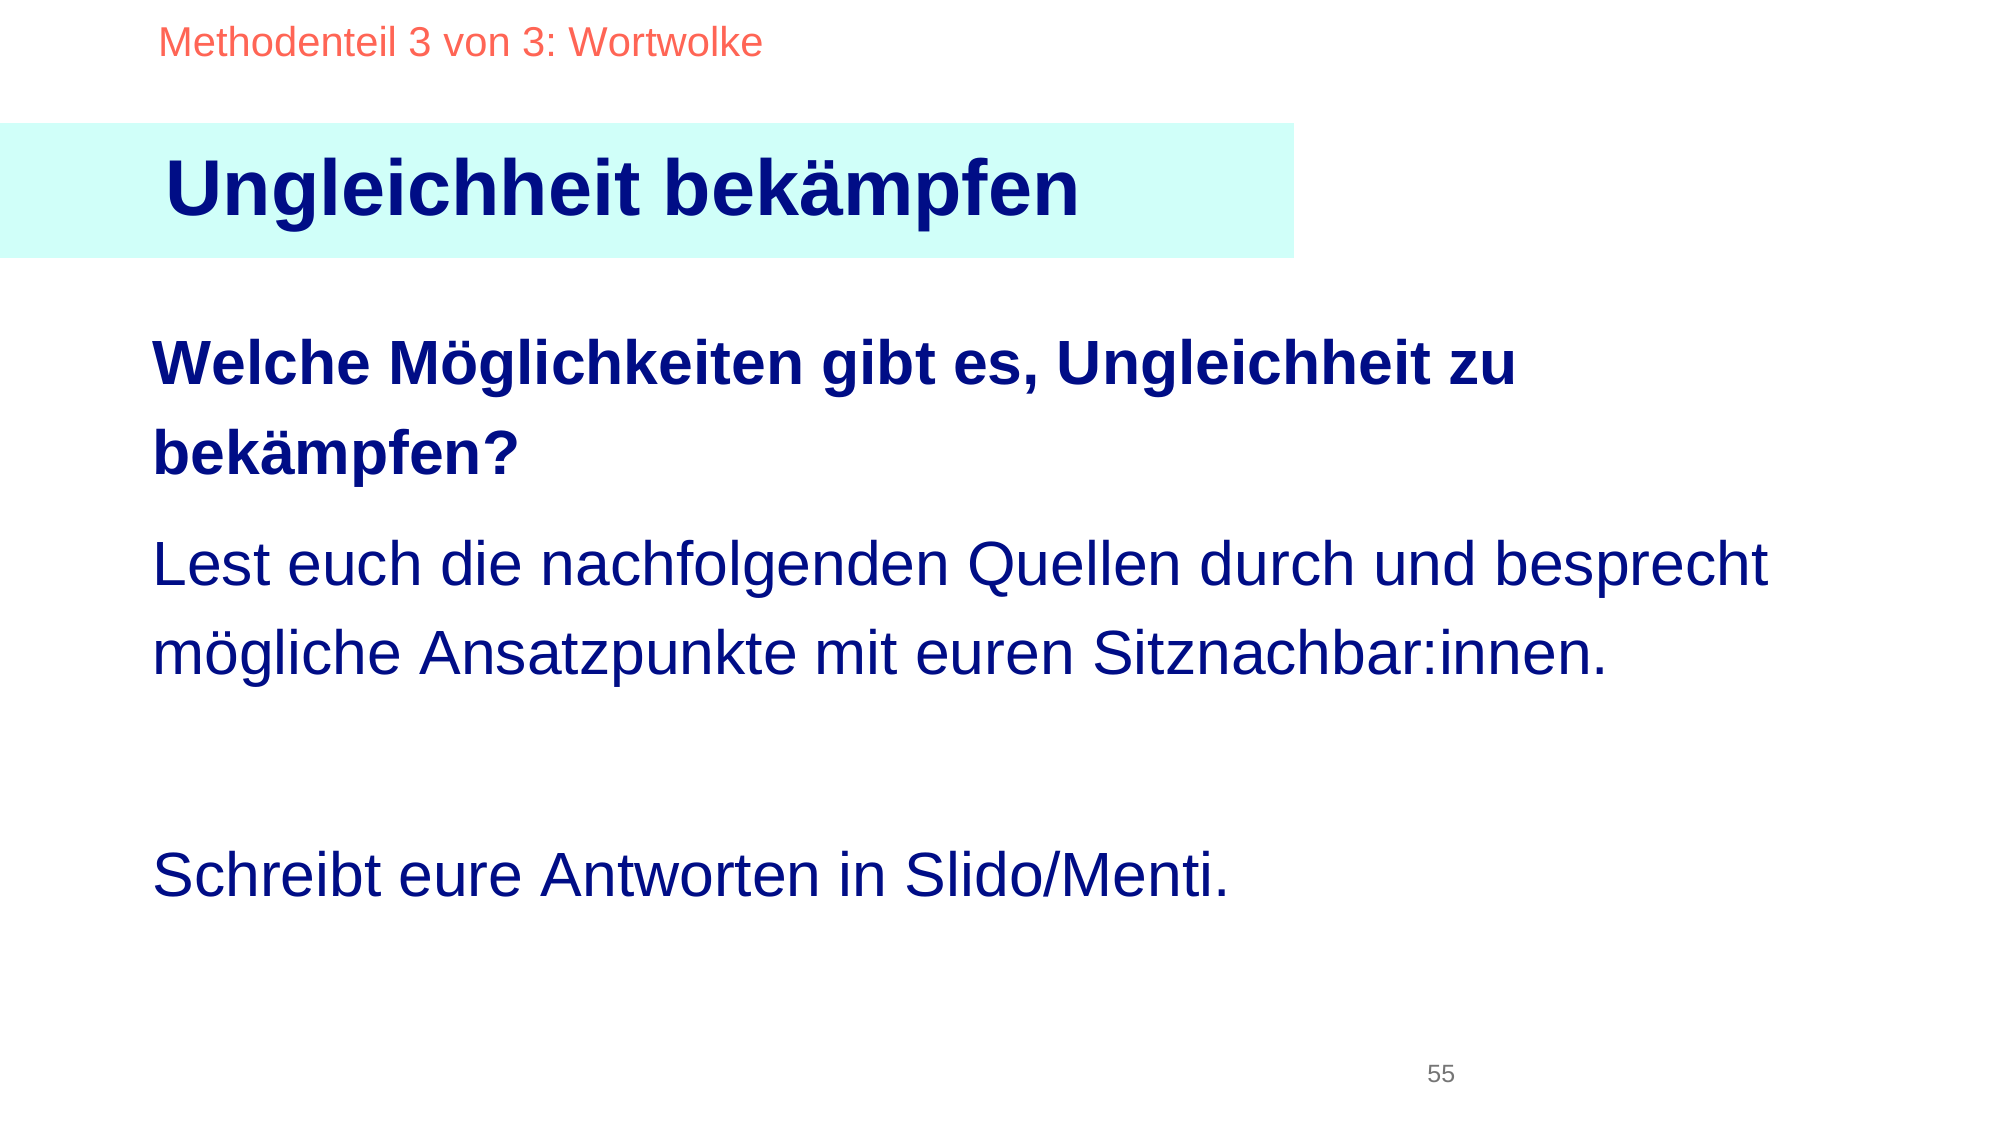

Methodenteil 3 von 3: Wortwolke
Ungleichheit bekämpfen
# Welche Möglichkeiten gibt es, Ungleichheit zu bekämpfen?
Lest euch die nachfolgenden Quellen durch und besprecht mögliche Ansatzpunkte mit euren Sitznachbar:innen.
Schreibt eure Antworten in Slido/Menti.